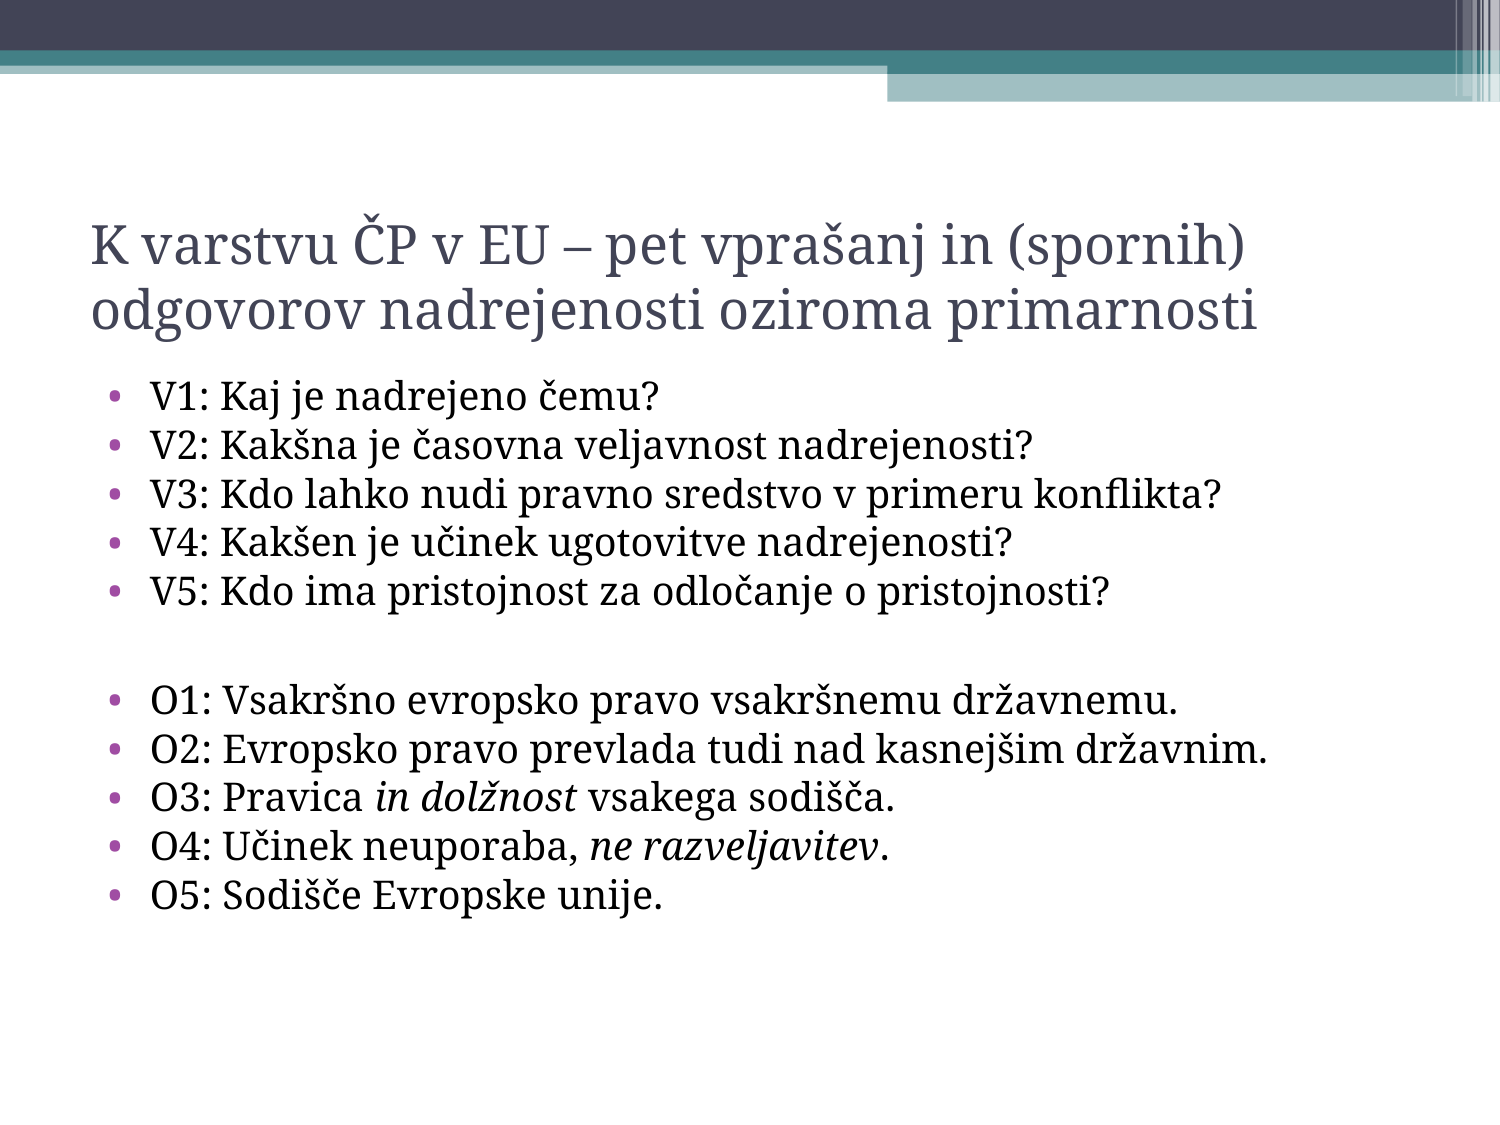

# K varstvu ČP v EU – pet vprašanj in (spornih) odgovorov nadrejenosti oziroma primarnosti
V1: Kaj je nadrejeno čemu?
V2: Kakšna je časovna veljavnost nadrejenosti?
V3: Kdo lahko nudi pravno sredstvo v primeru konflikta?
V4: Kakšen je učinek ugotovitve nadrejenosti?
V5: Kdo ima pristojnost za odločanje o pristojnosti?
O1: Vsakršno evropsko pravo vsakršnemu državnemu.
O2: Evropsko pravo prevlada tudi nad kasnejšim državnim.
O3: Pravica in dolžnost vsakega sodišča.
O4: Učinek neuporaba, ne razveljavitev.
O5: Sodišče Evropske unije.